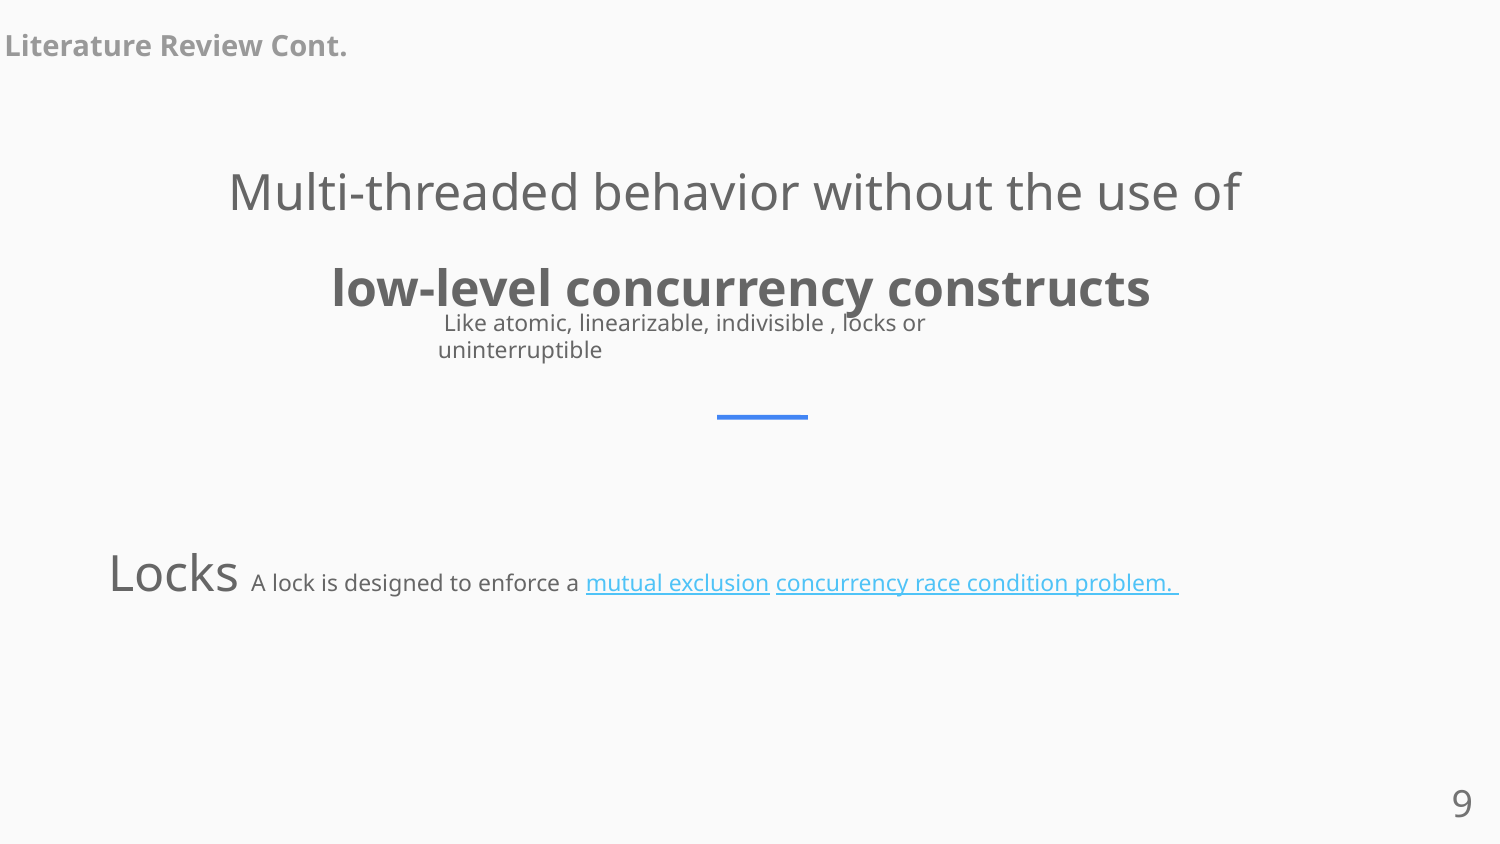

Literature Review Cont.
# Multi-threaded behavior without the use of low-level concurrency constructs
 Like atomic, linearizable, indivisible , locks or uninterruptible
Locks A lock is designed to enforce a mutual exclusion concurrency race condition problem.
9